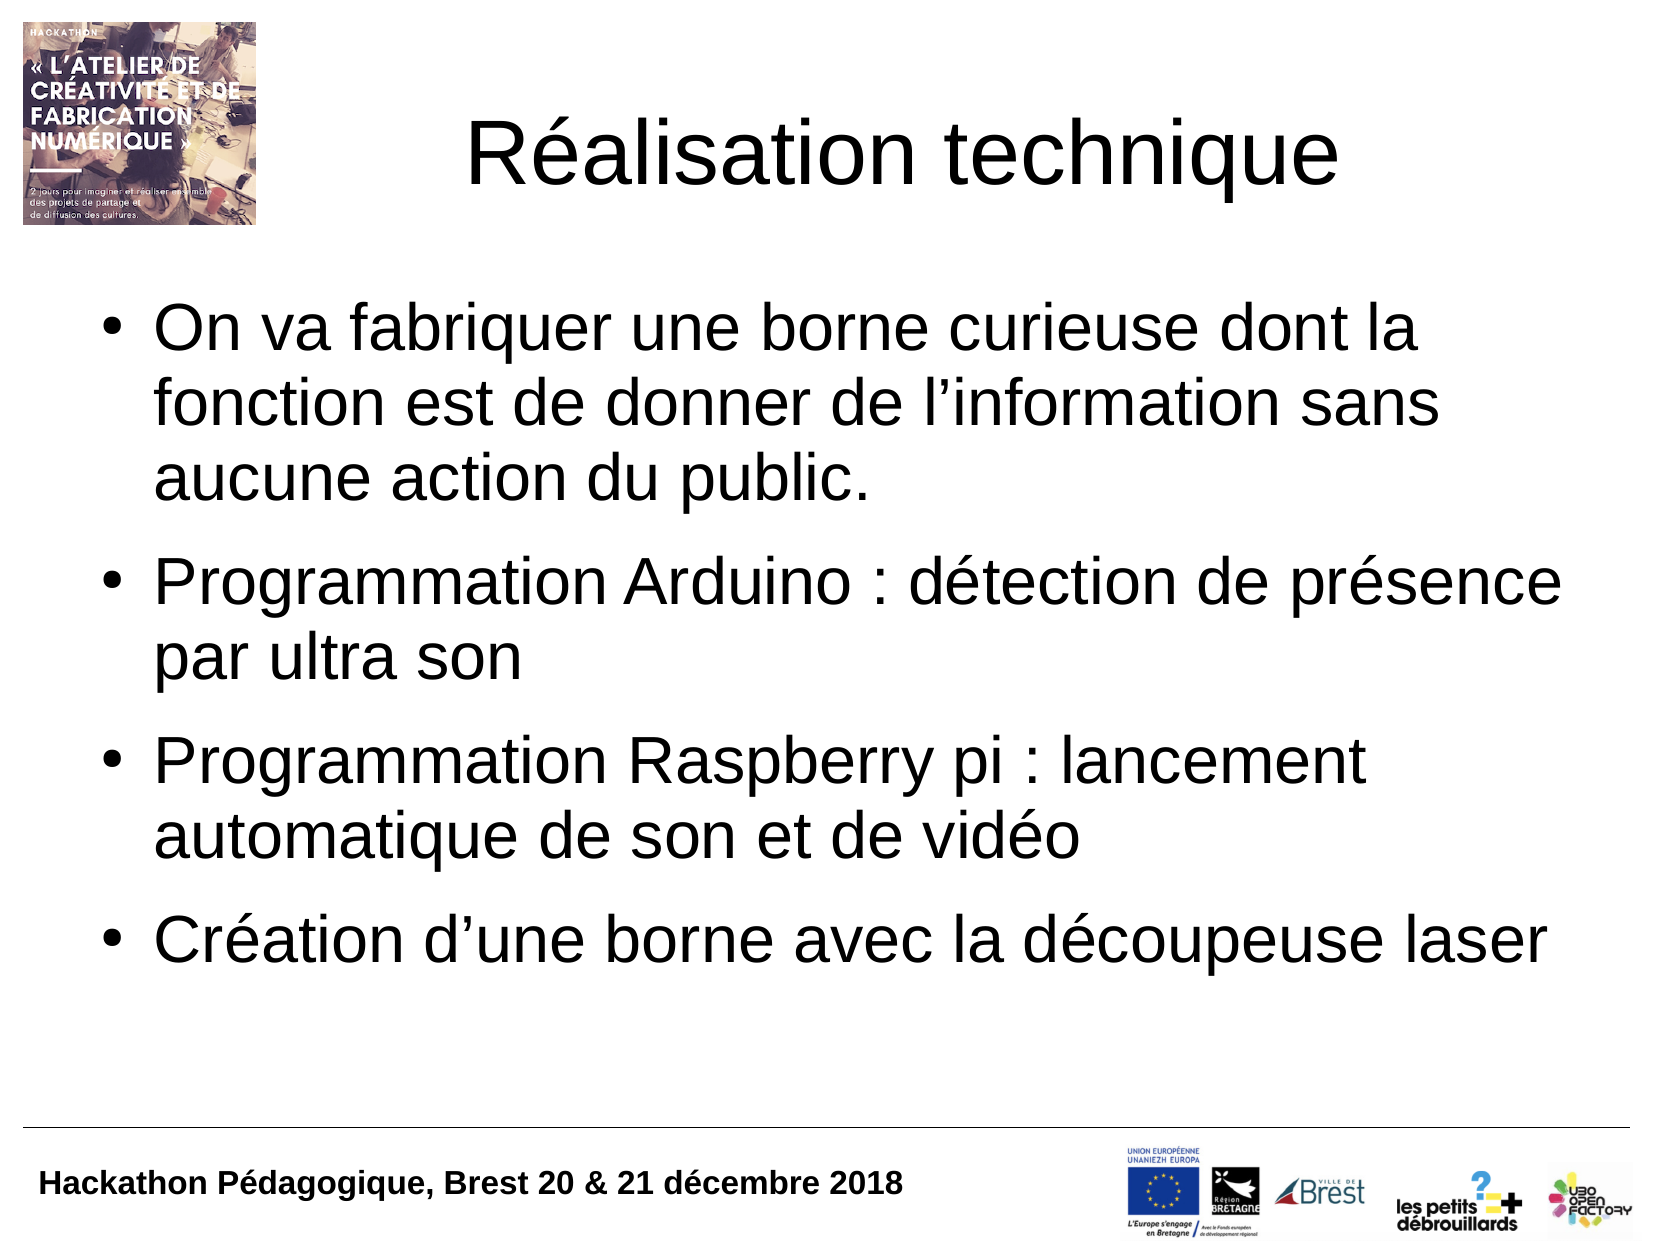

# Réalisation technique
On va fabriquer une borne curieuse dont la fonction est de donner de l’information sans aucune action du public.
Programmation Arduino : détection de présence par ultra son
Programmation Raspberry pi : lancement automatique de son et de vidéo
Création d’une borne avec la découpeuse laser
Hackathon Pédagogique, Brest 20 & 21 décembre 2018